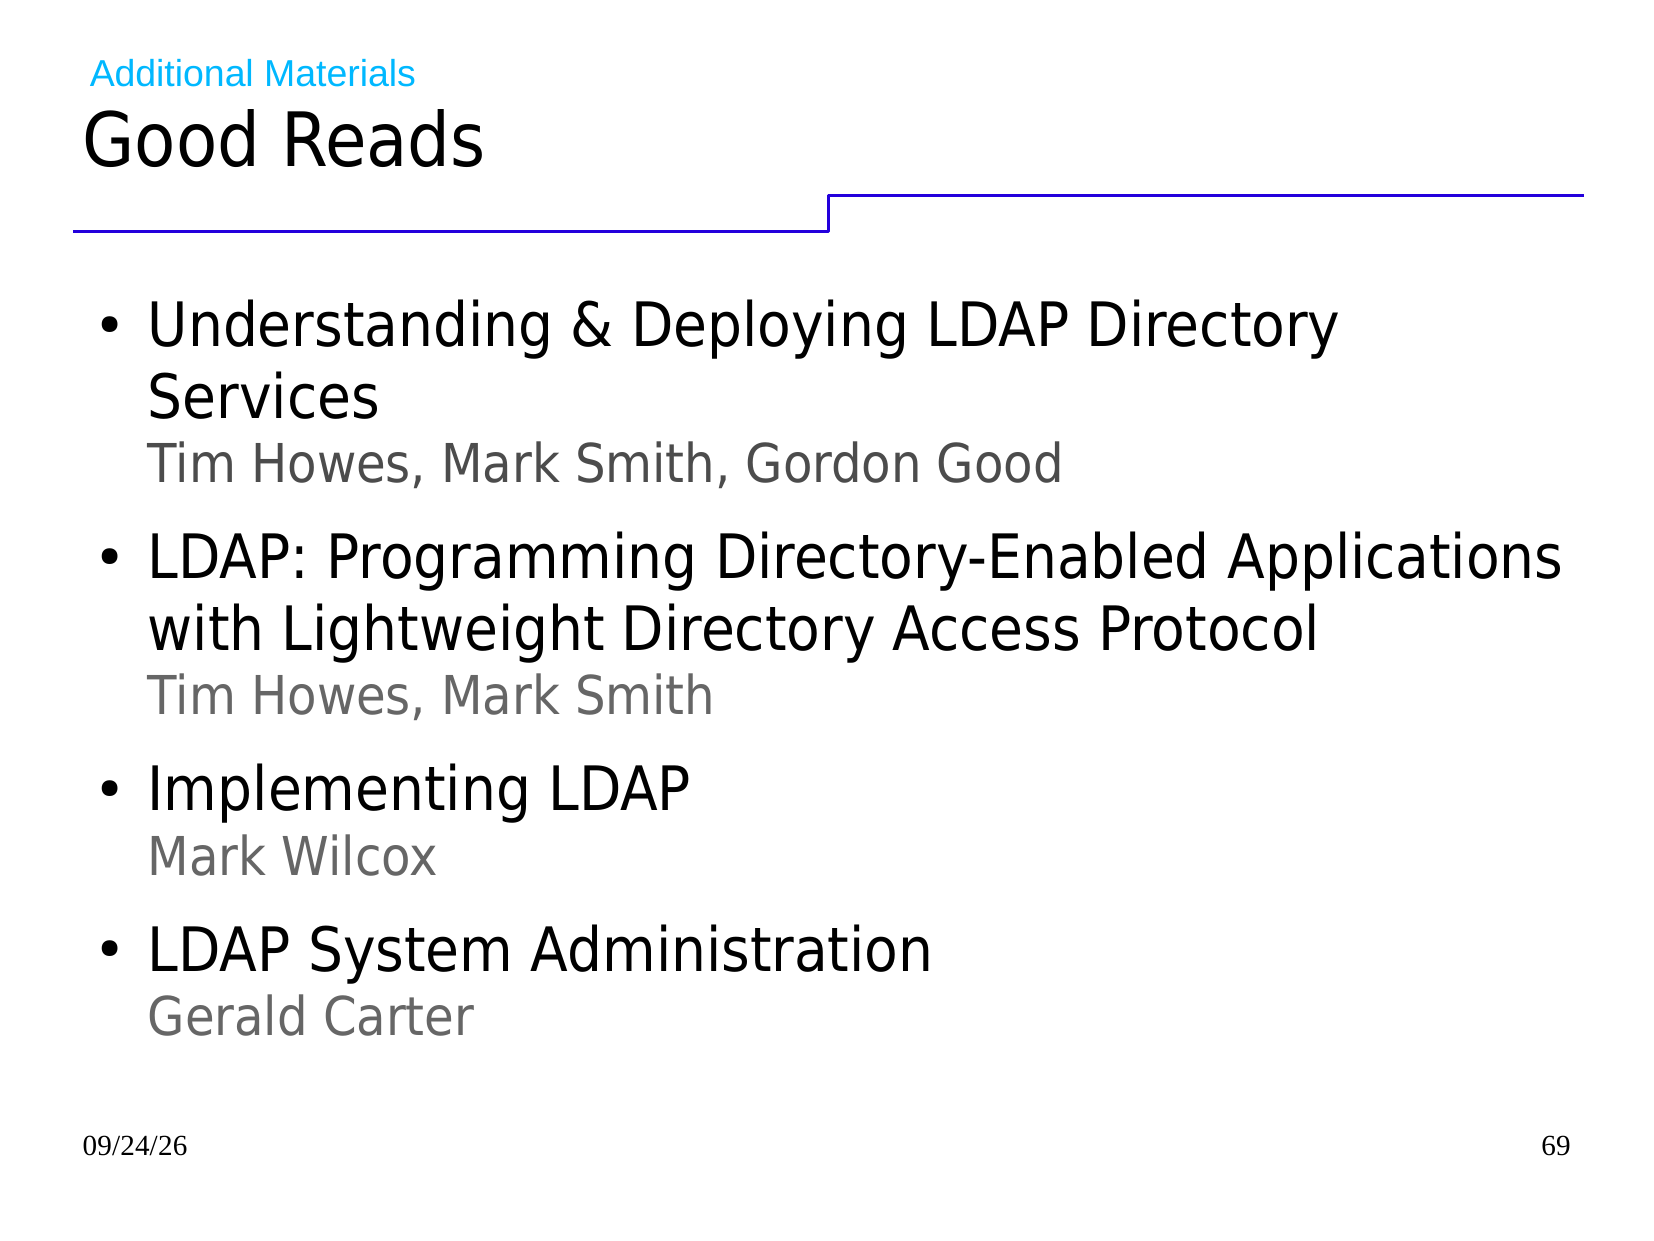

Additional Materials
# Good Reads
Understanding & Deploying LDAP Directory Services
Tim Howes, Mark Smith, Gordon Good
LDAP: Programming Directory-Enabled Applications with Lightweight Directory Access Protocol
Tim Howes, Mark Smith
Implementing LDAP
Mark Wilcox
LDAP System Administration
Gerald Carter
69